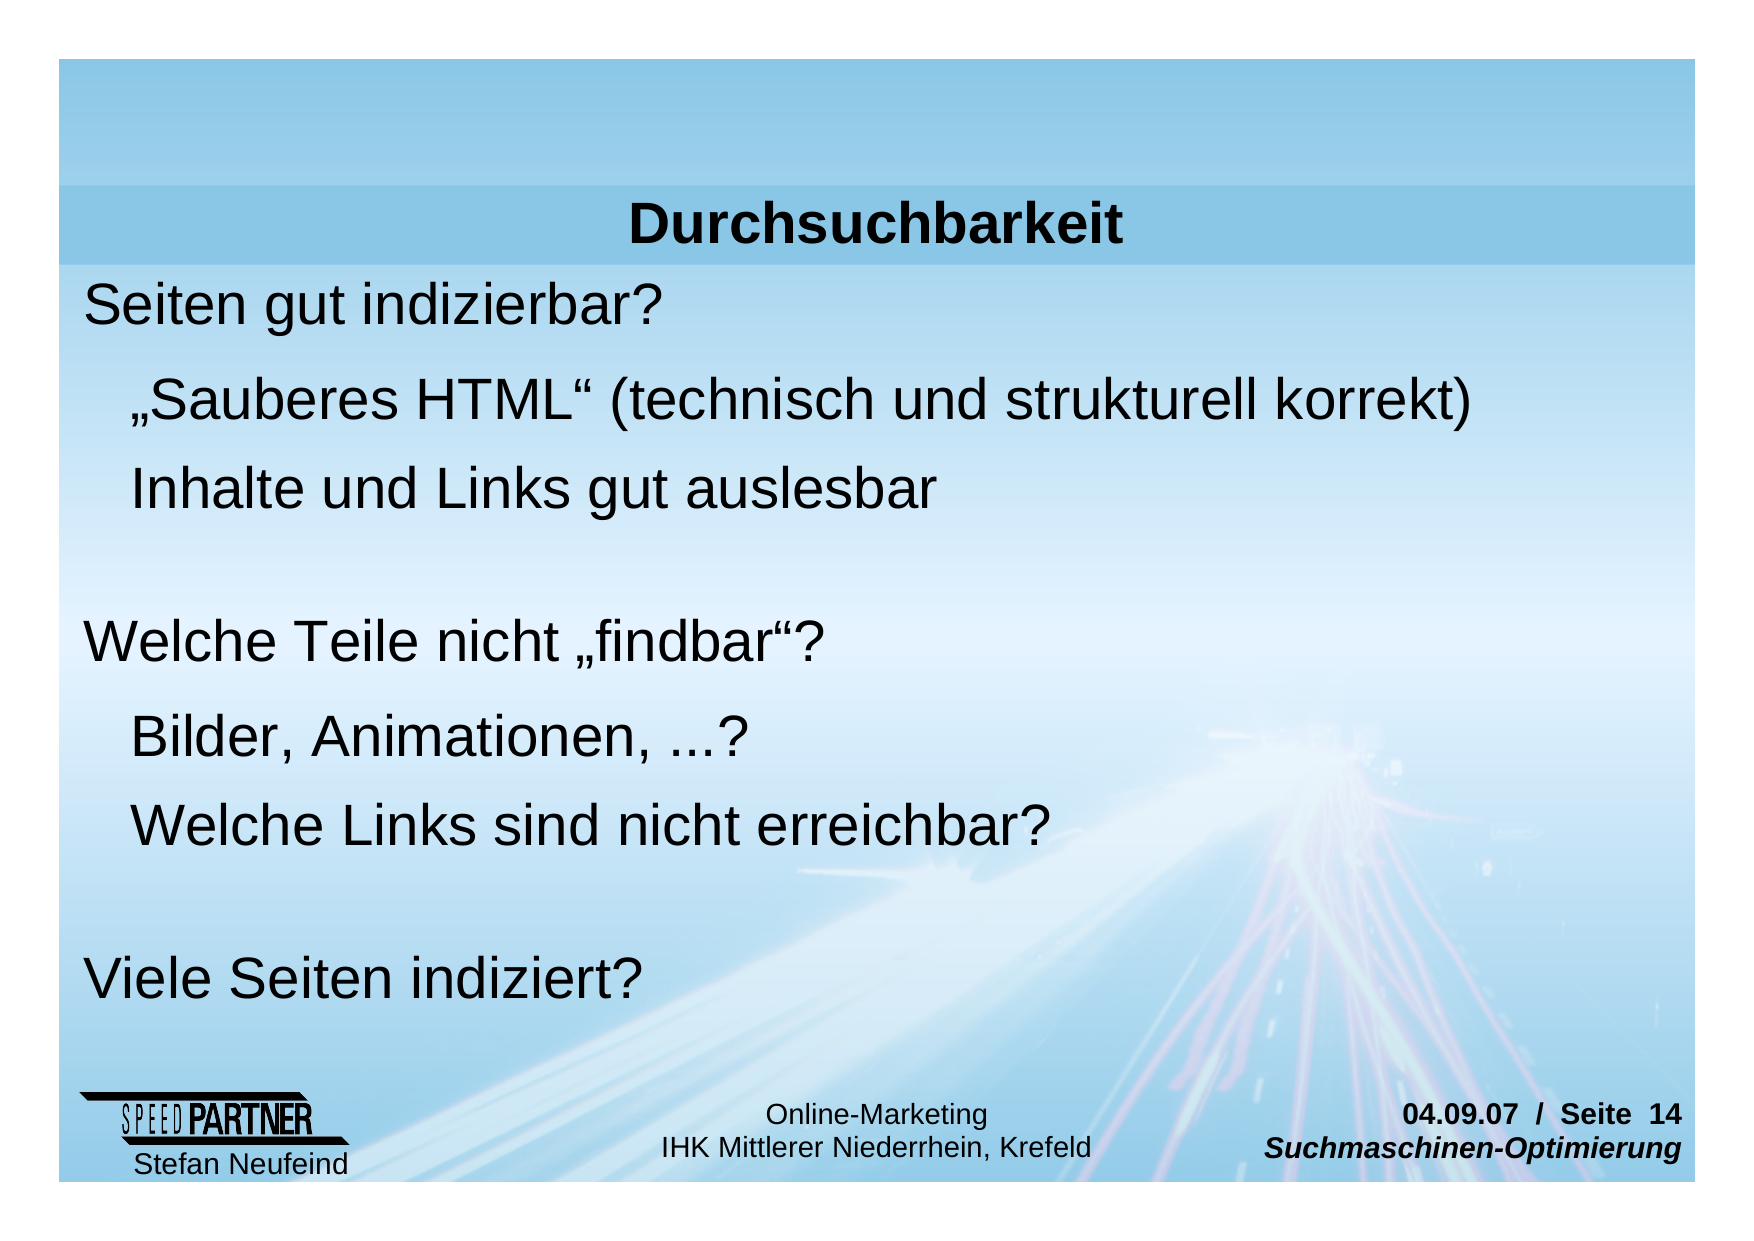

Durchsuchbarkeit
# Seiten gut indizierbar?
„Sauberes HTML“ (technisch und strukturell korrekt)
Inhalte und Links gut auslesbar
Welche Teile nicht „findbar“?
Bilder, Animationen, ...?
Welche Links sind nicht erreichbar?
Viele Seiten indiziert?